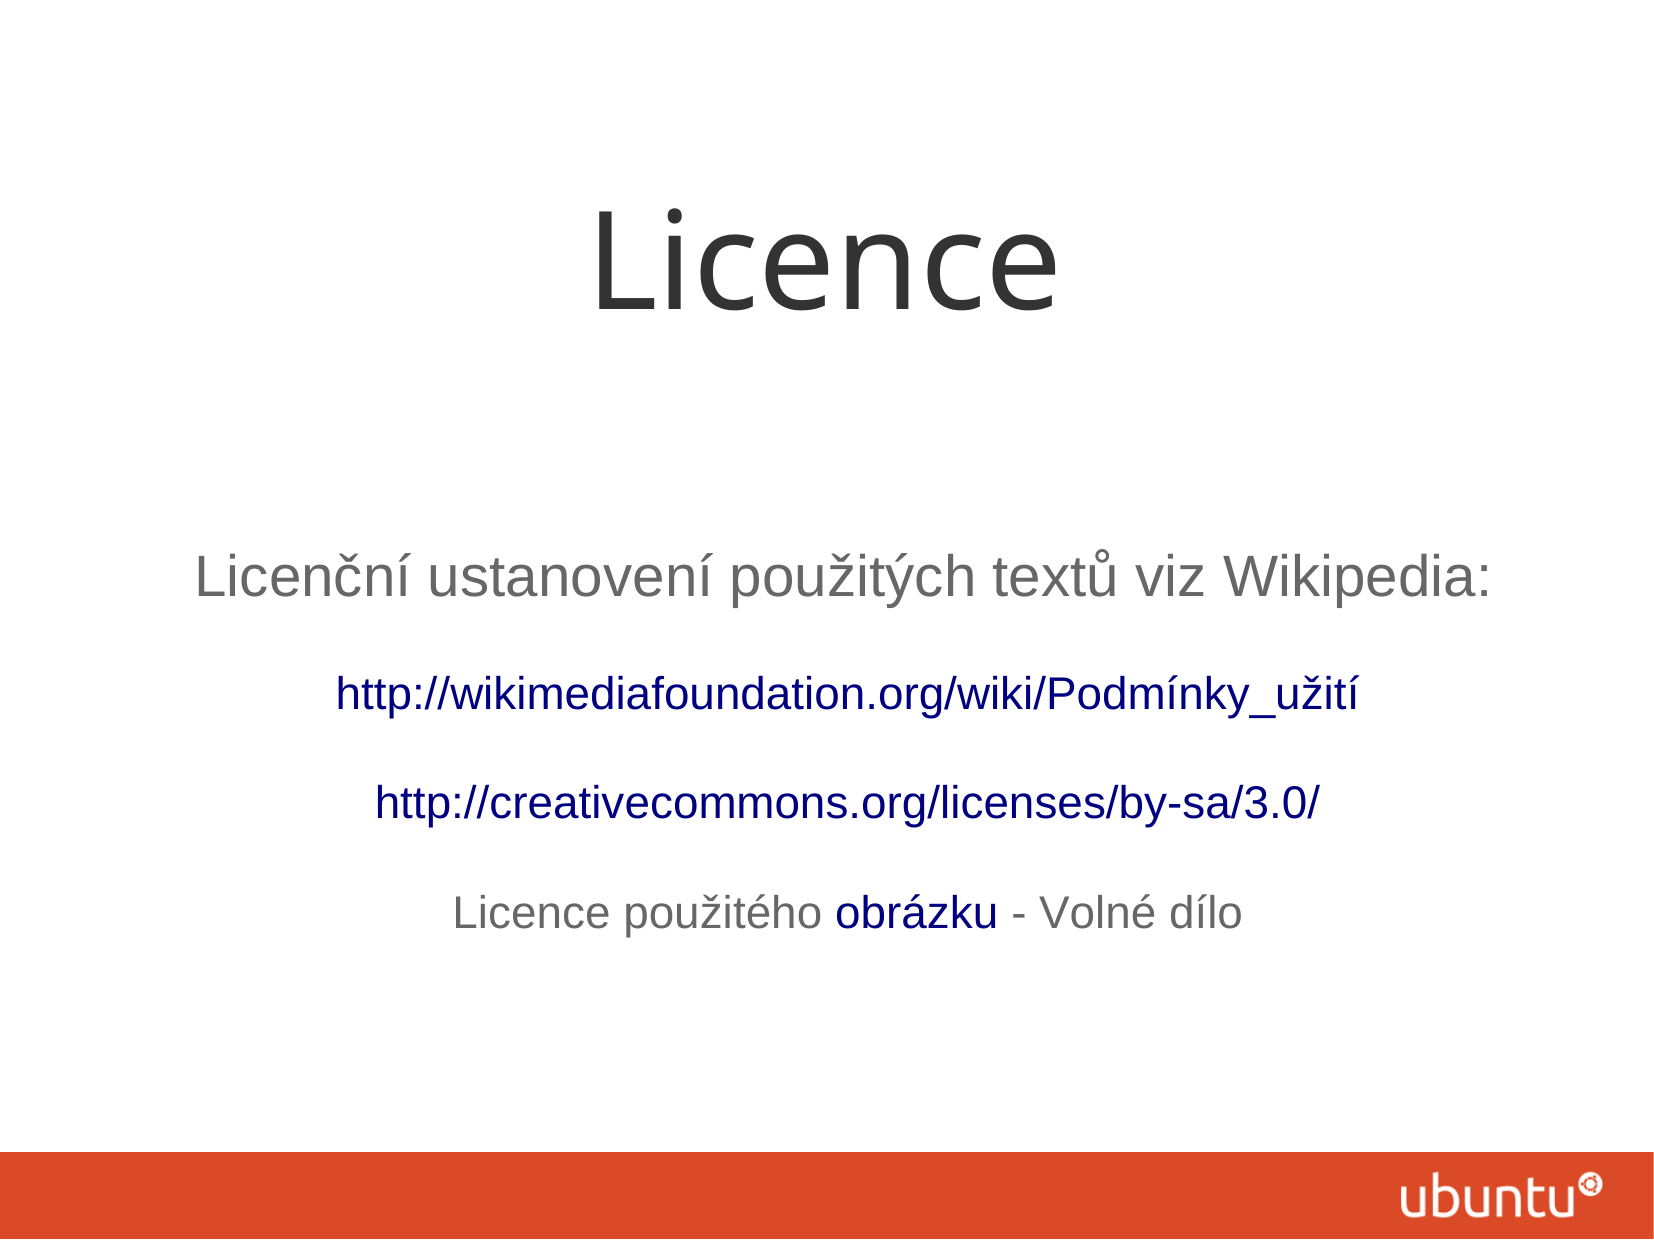

# Licence
Licenční ustanovení použitých textů viz Wikipedia:
http://wikimediafoundation.org/wiki/Podmínky_užití
http://creativecommons.org/licenses/by-sa/3.0/
Licence použitého obrázku - Volné dílo